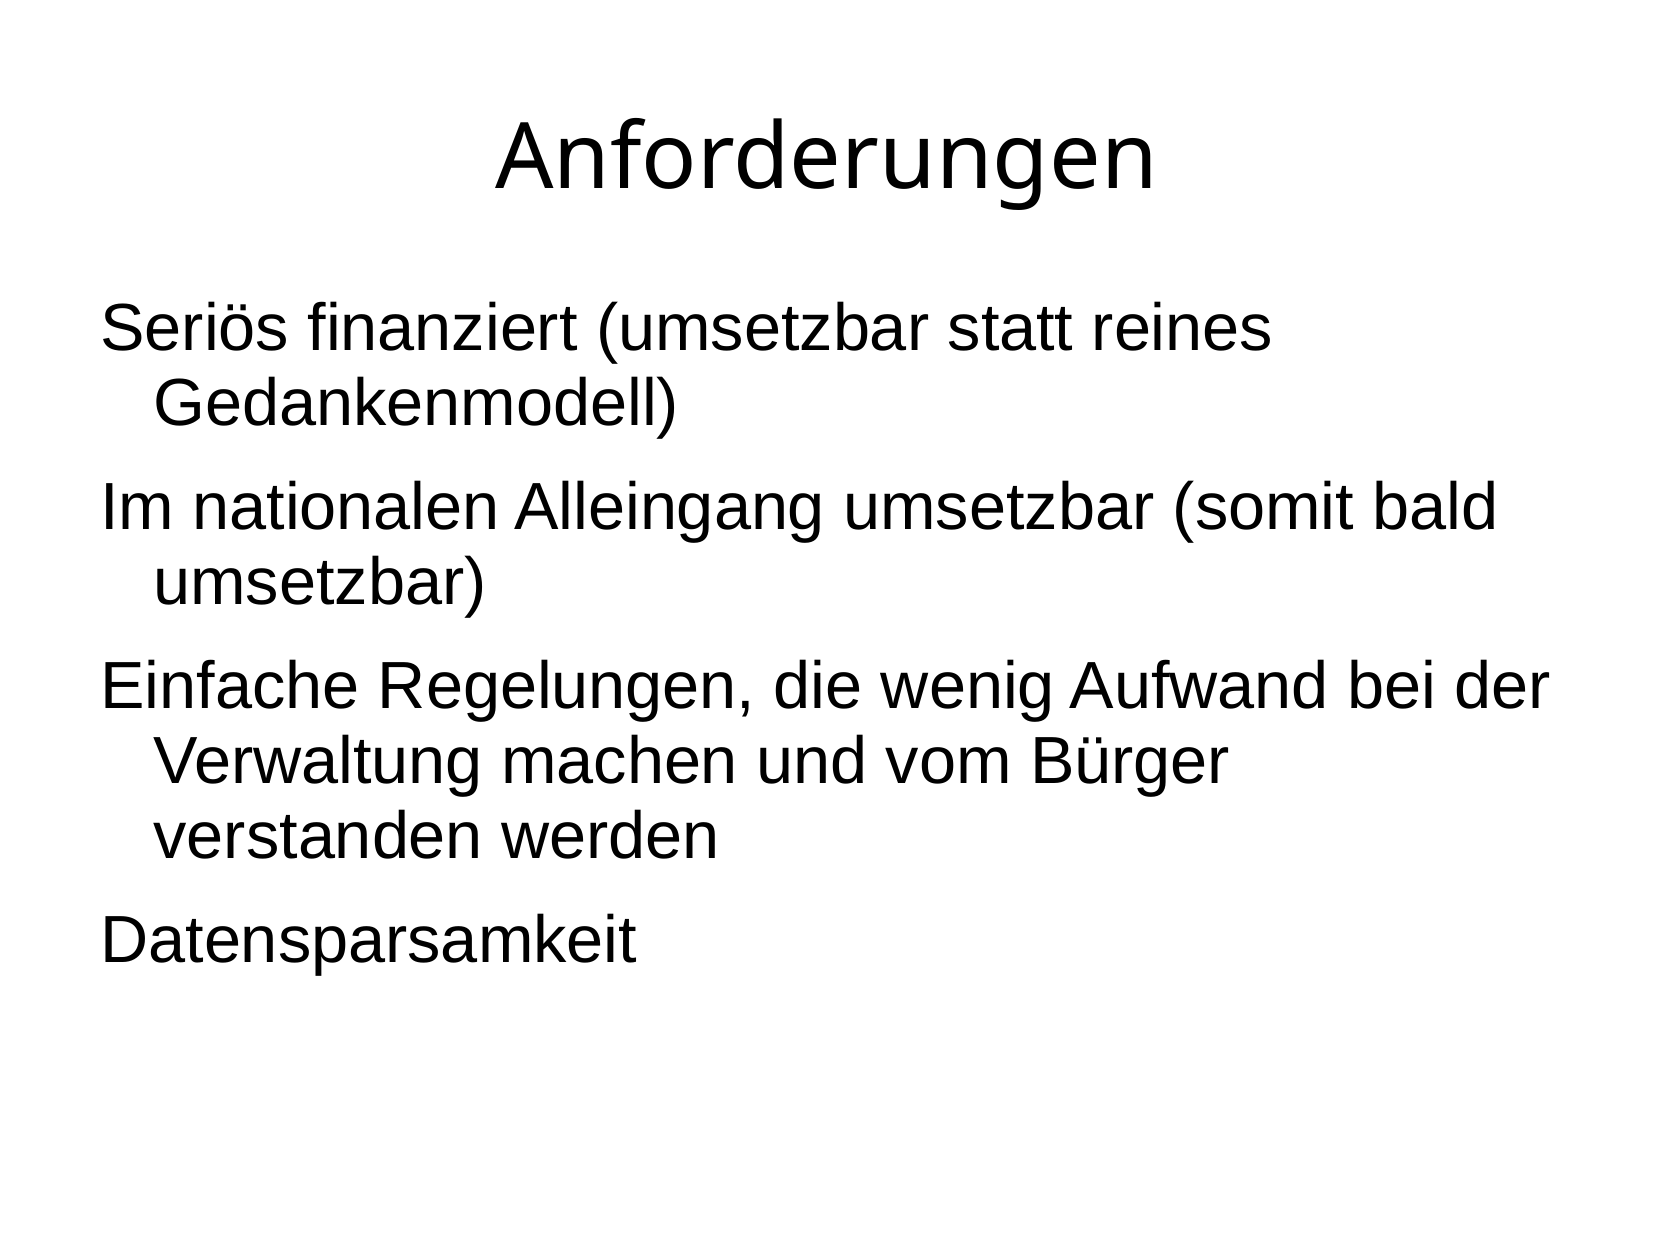

# Anforderungen
Seriös finanziert (umsetzbar statt reines Gedankenmodell)
Im nationalen Alleingang umsetzbar (somit bald umsetzbar)
Einfache Regelungen, die wenig Aufwand bei der Verwaltung machen und vom Bürger verstanden werden
Datensparsamkeit